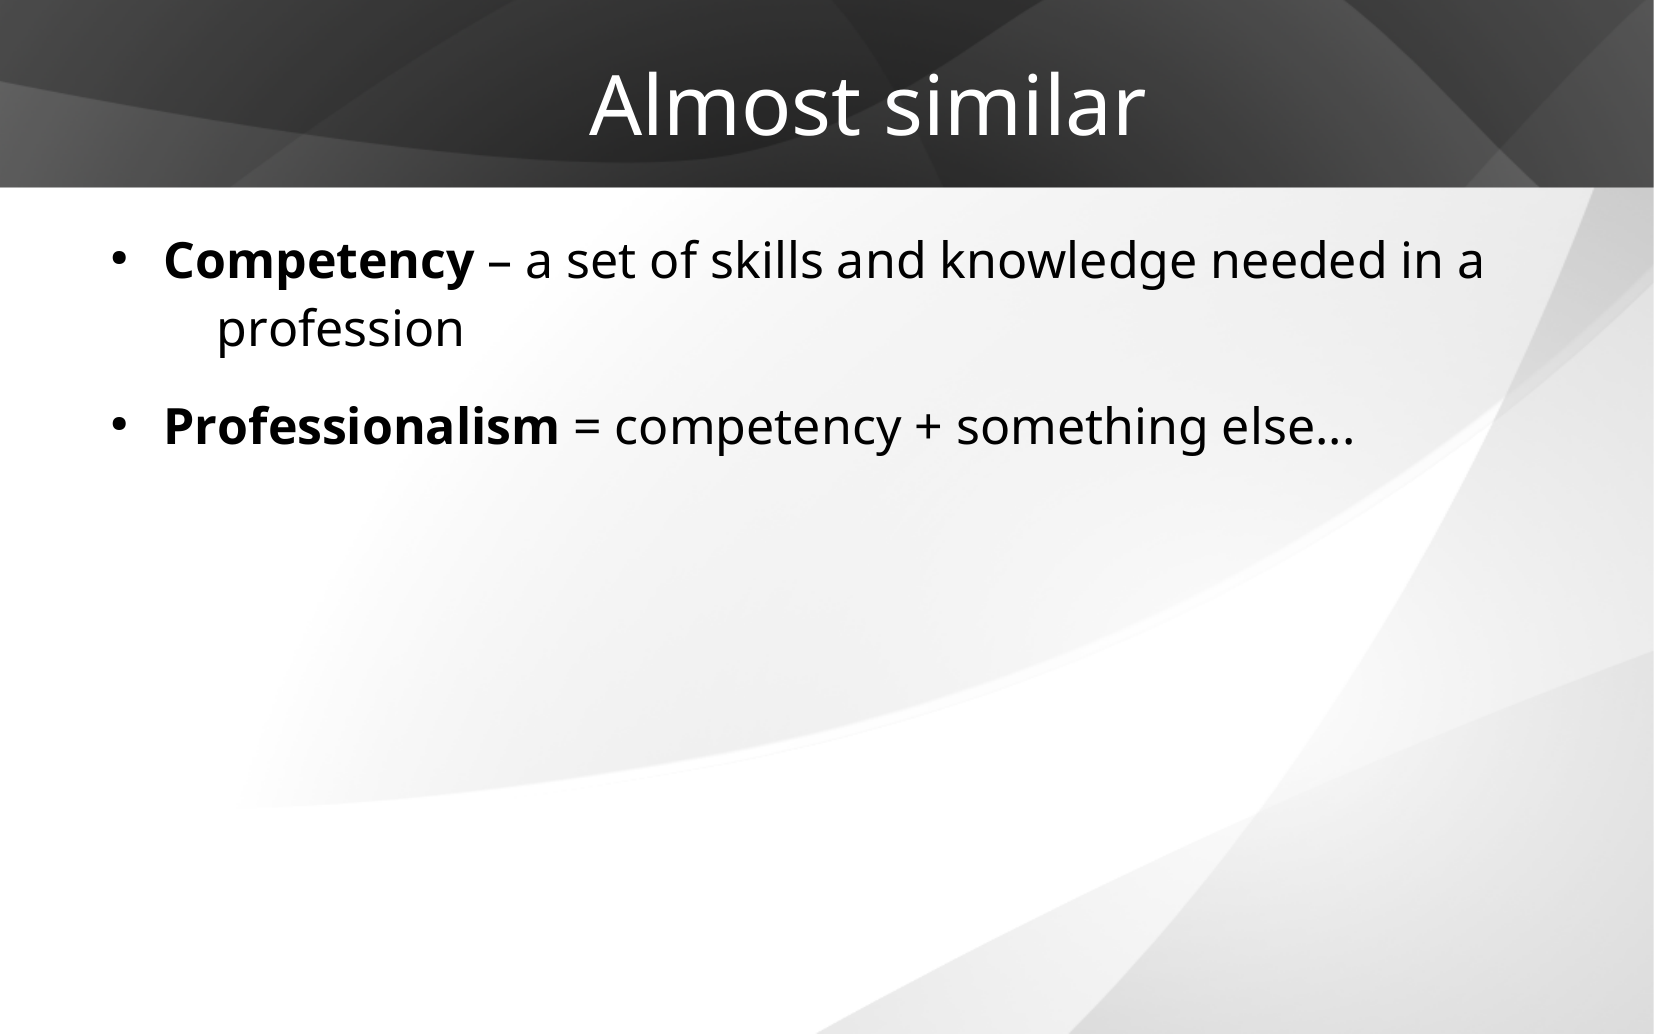

# Almost similar
Competency – a set of skills and knowledge needed in a profession
Professionalism = competency + something else...